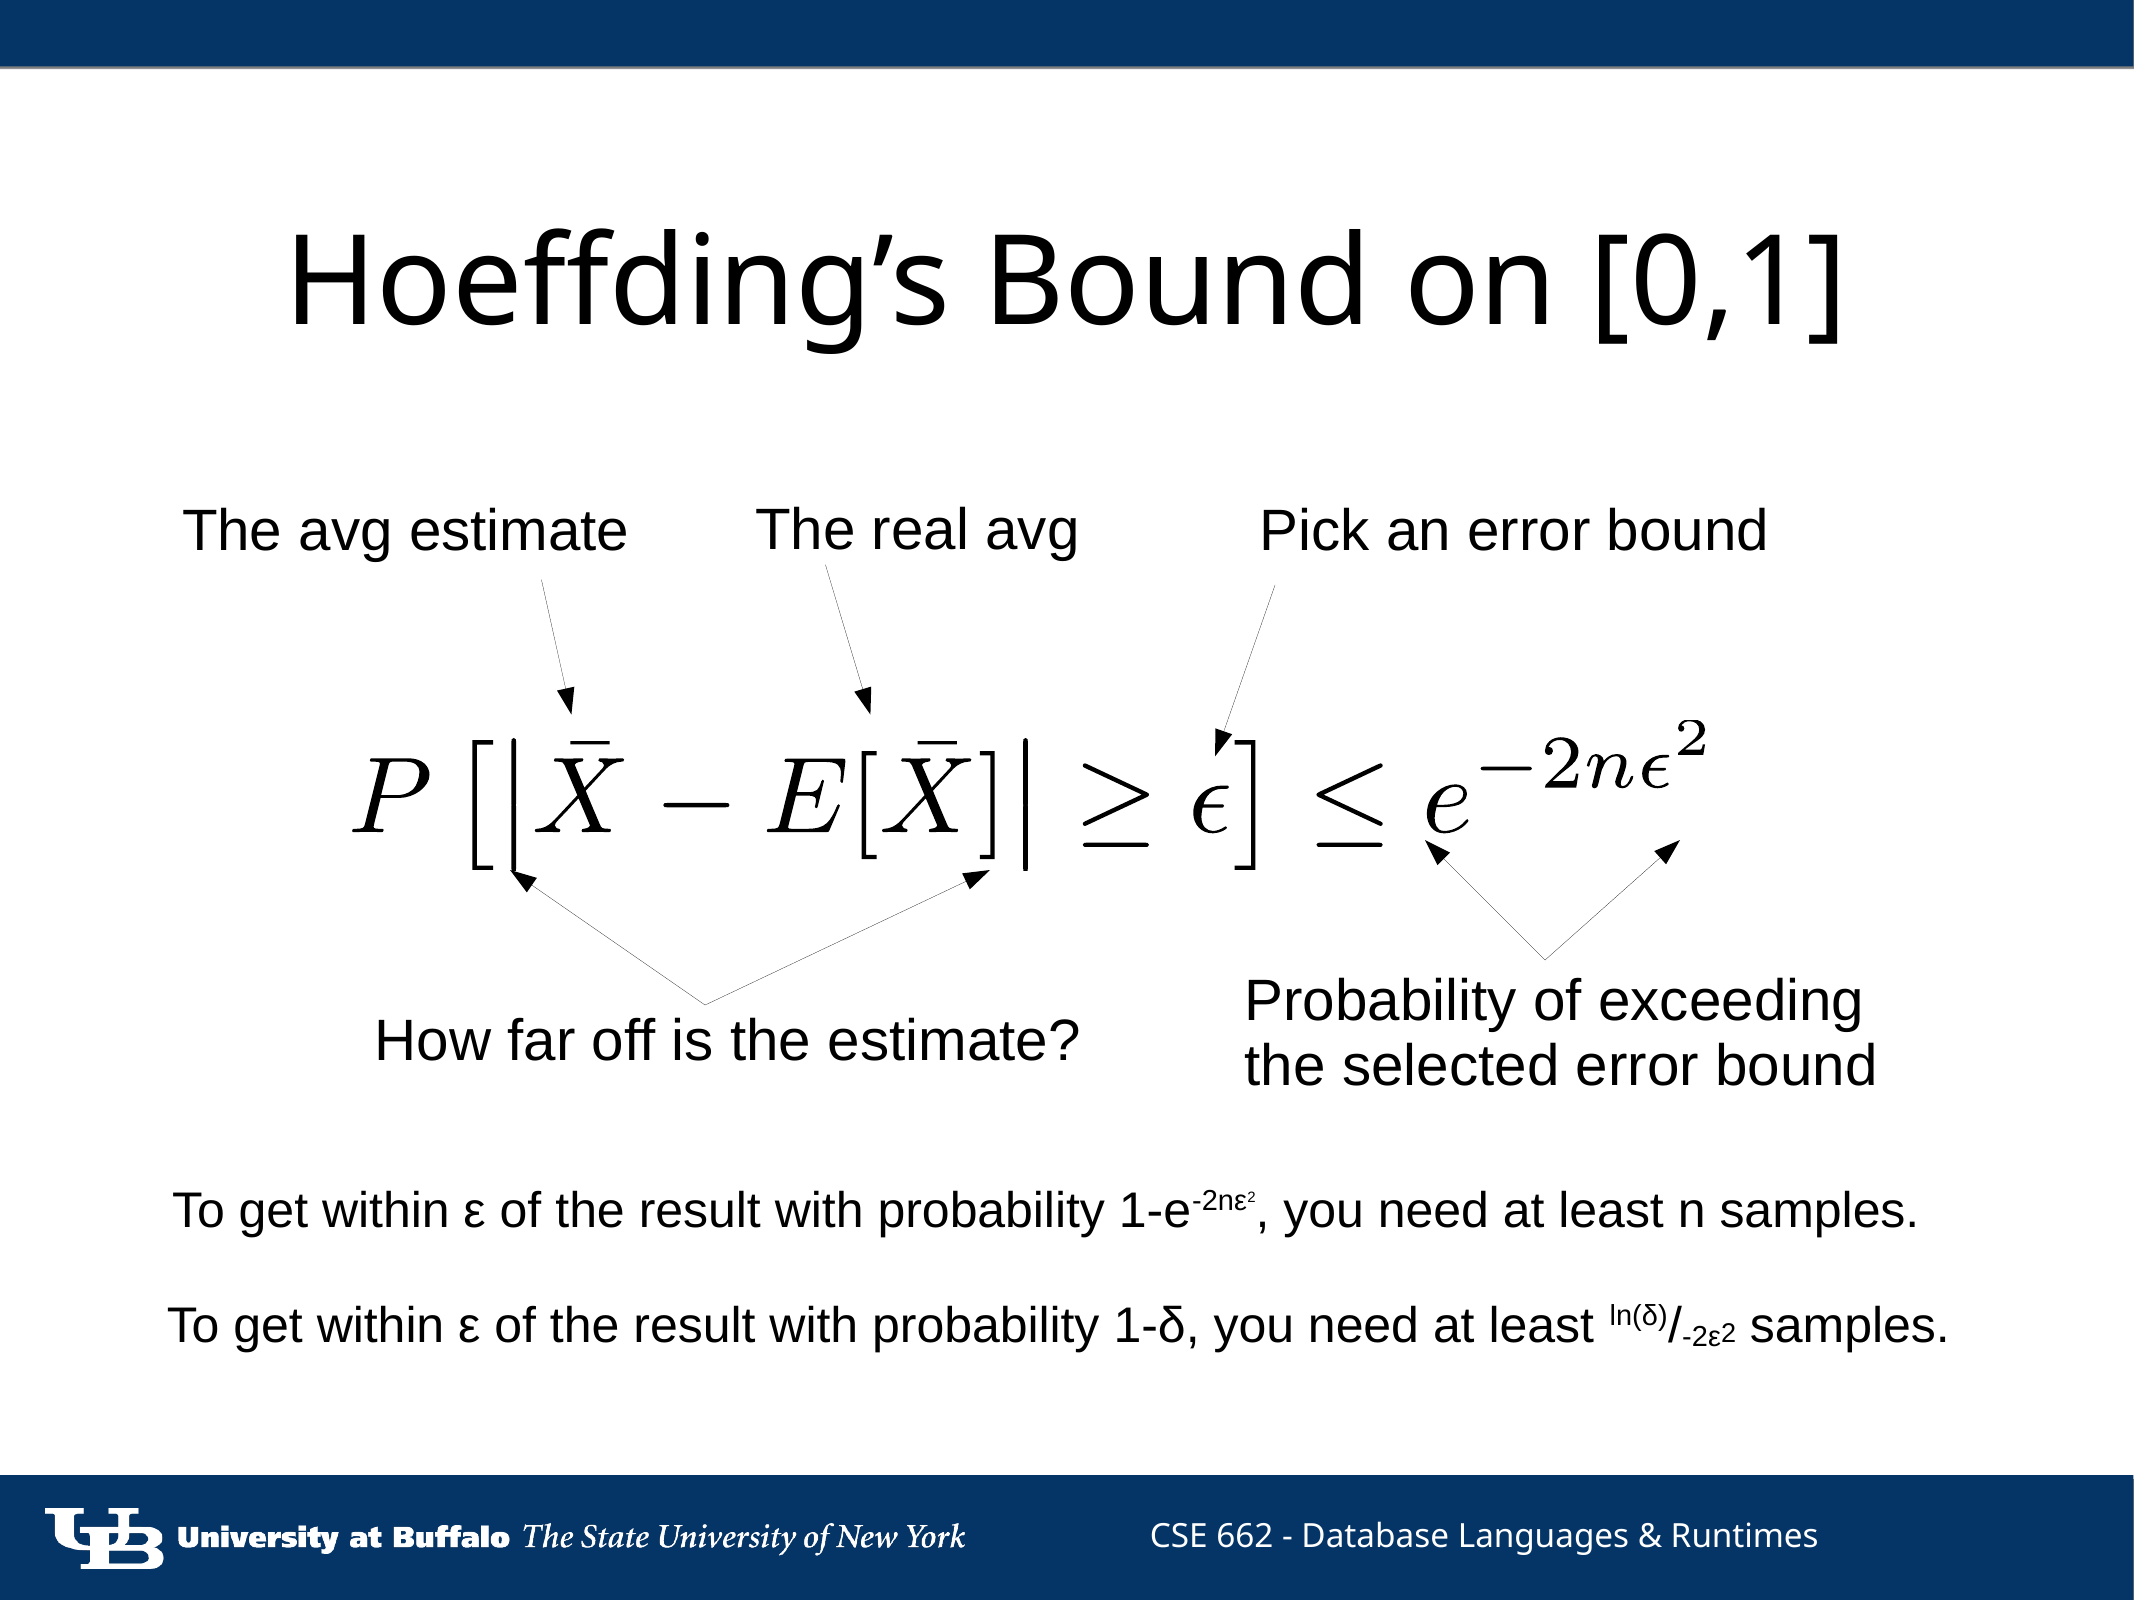

# Hoeffding’s Bound on [0,1]
The real avg
The avg estimate
Pick an error bound
Probability of exceeding
the selected error bound
How far off is the estimate?
To get within ε of the result with probability 1-e-2nε2, you need at least n samples.
To get within ε of the result with probability 1-δ, you need at least ln(δ)/-2ε2 samples.